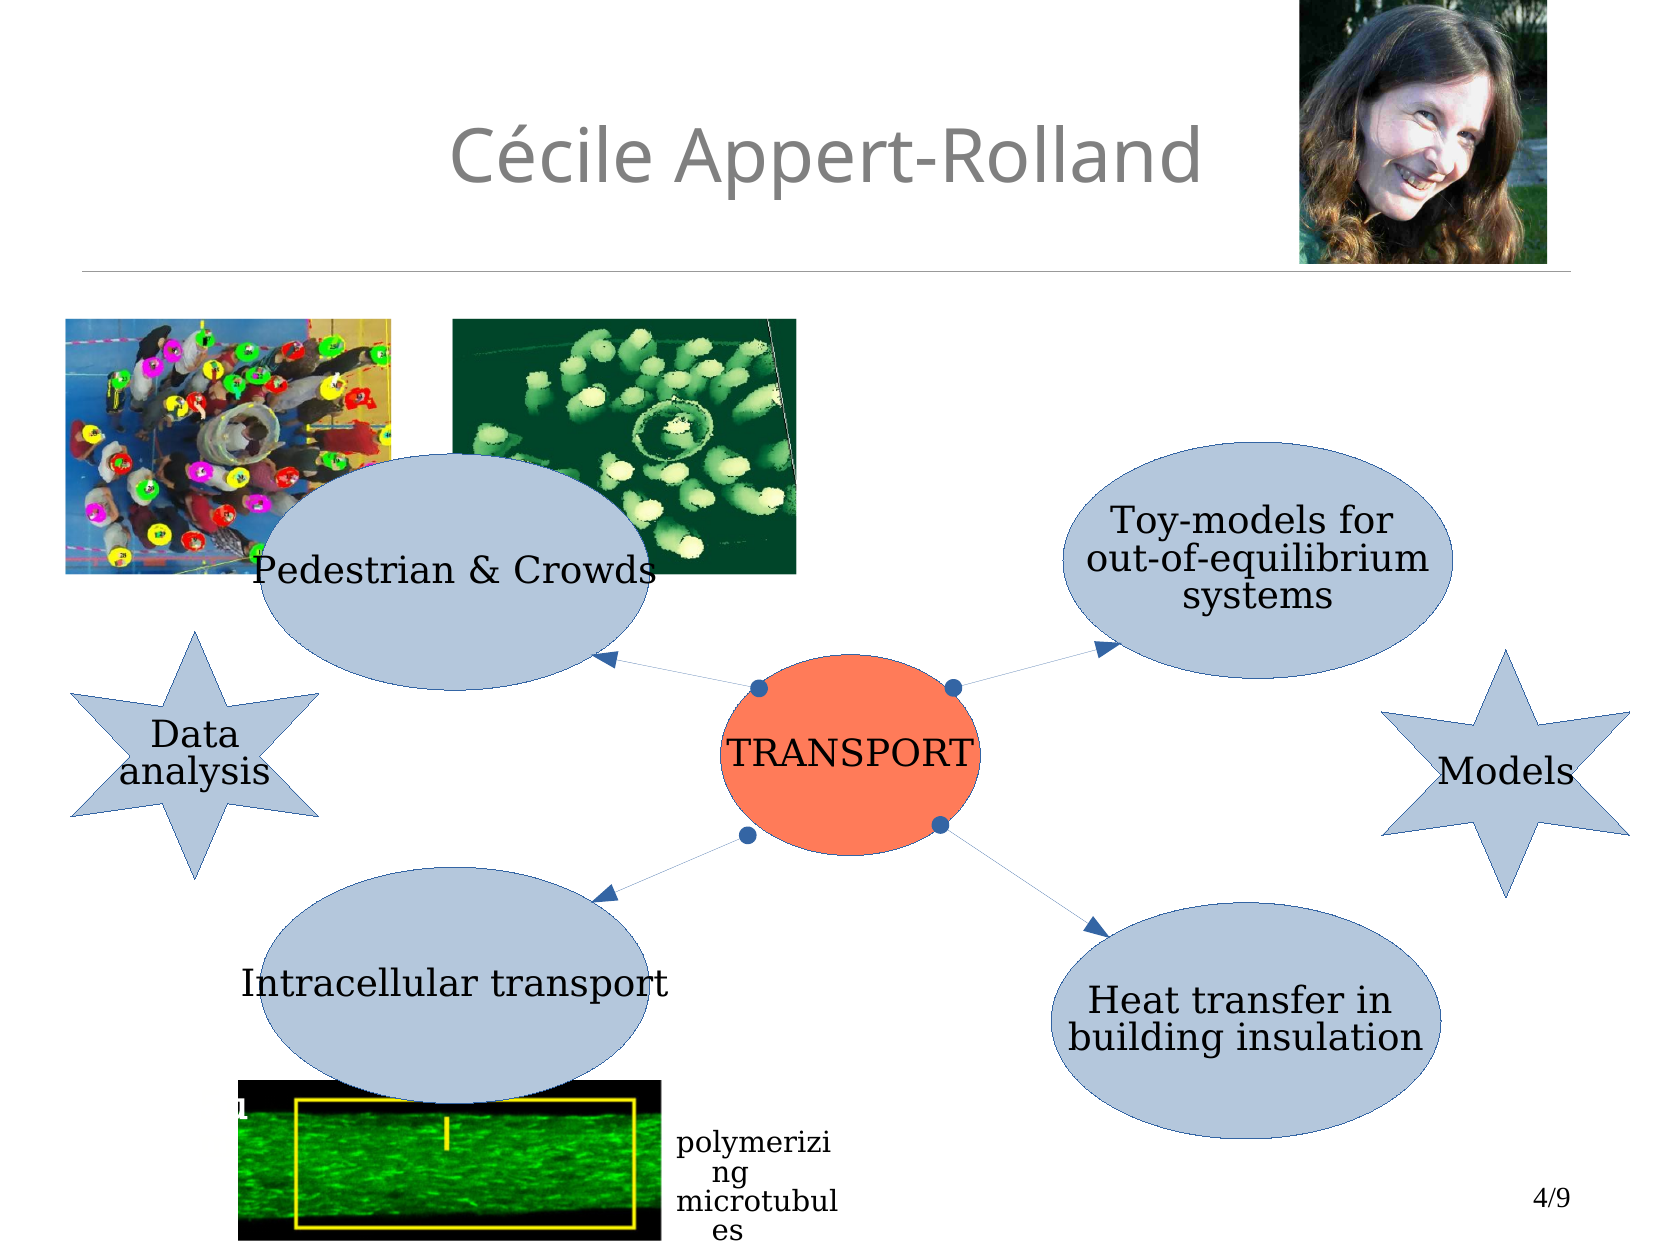

# Cécile Appert-Rolland
Toy-models for
out-of-equilibrium
systems
Pedestrian & Crowds
Data
analysis
Models
TRANSPORT
Intracellular transport
Heat transfer in
building insulation
5μm
polymerizing
microtubules
4